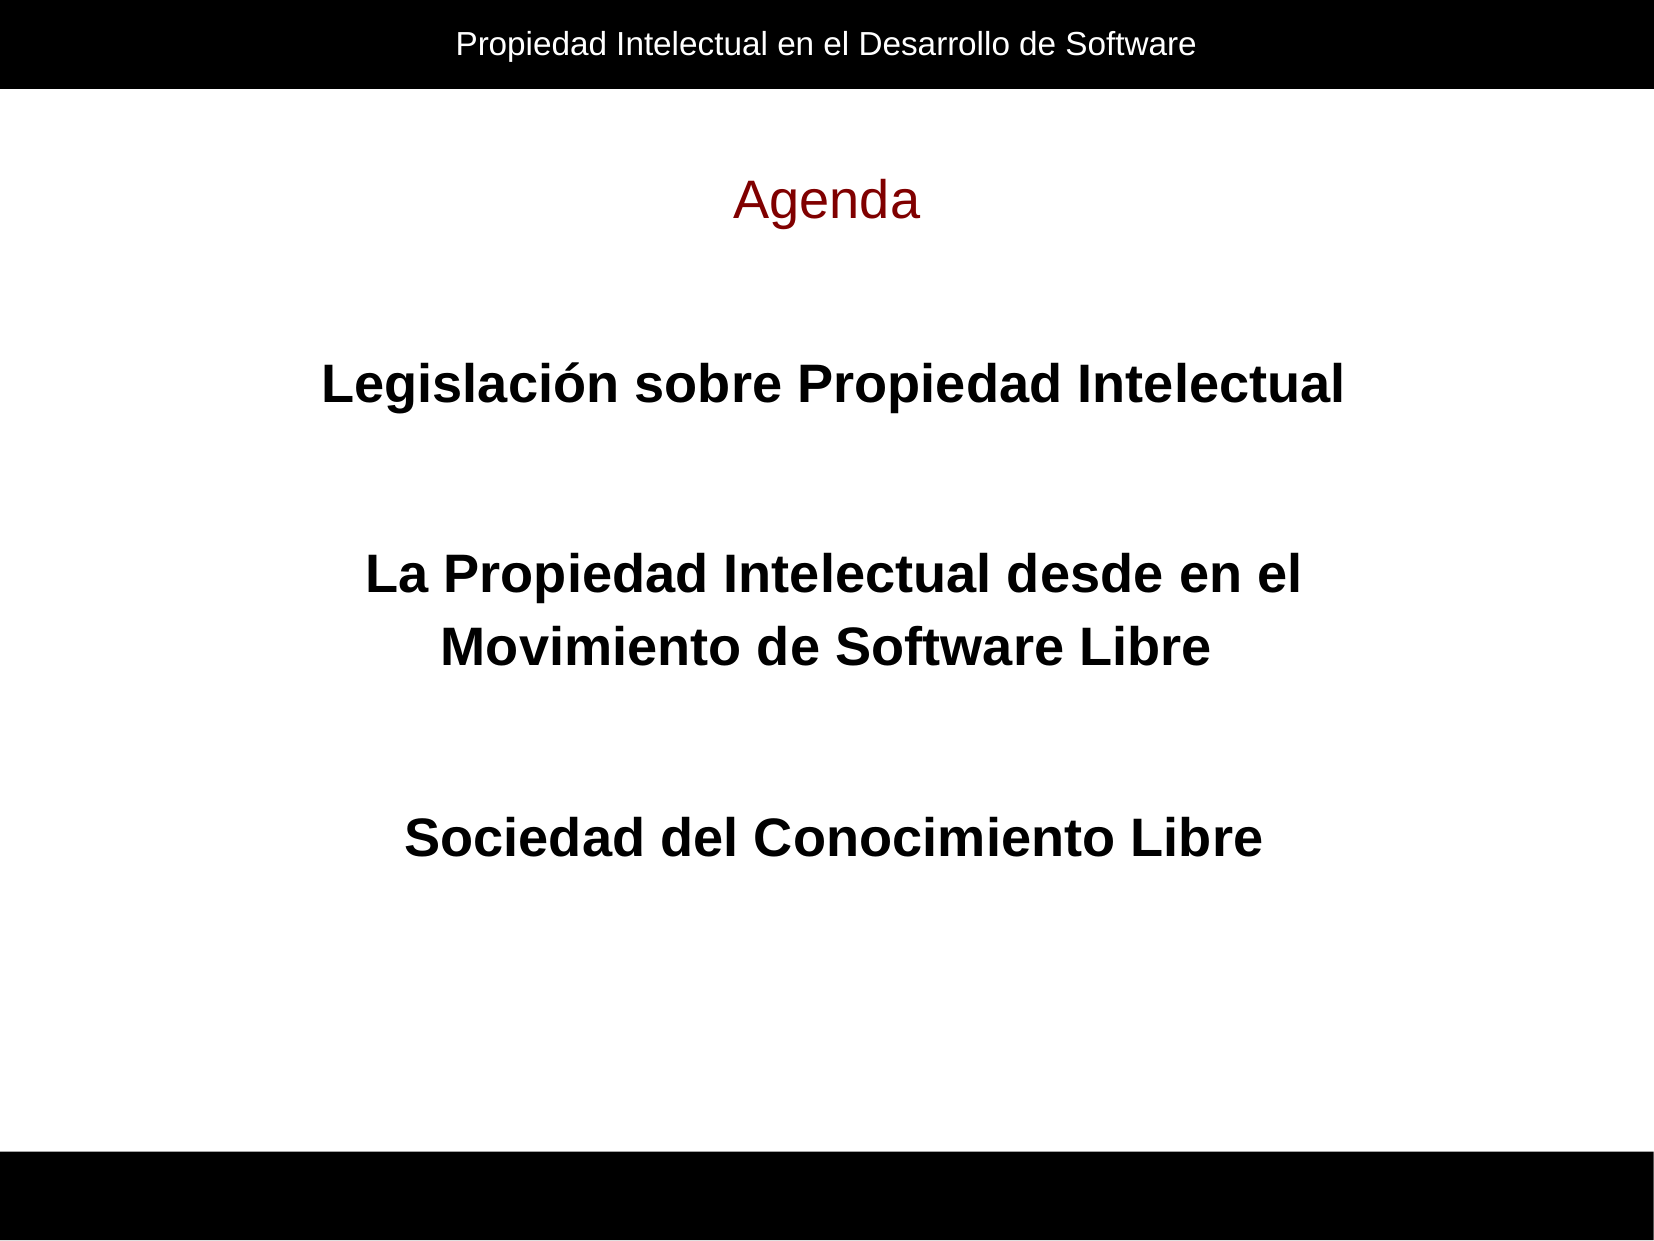

# Agenda
 Legislación sobre Propiedad Intelectual
 La Propiedad Intelectual desde en el Movimiento de Software Libre
 Sociedad del Conocimiento Libre